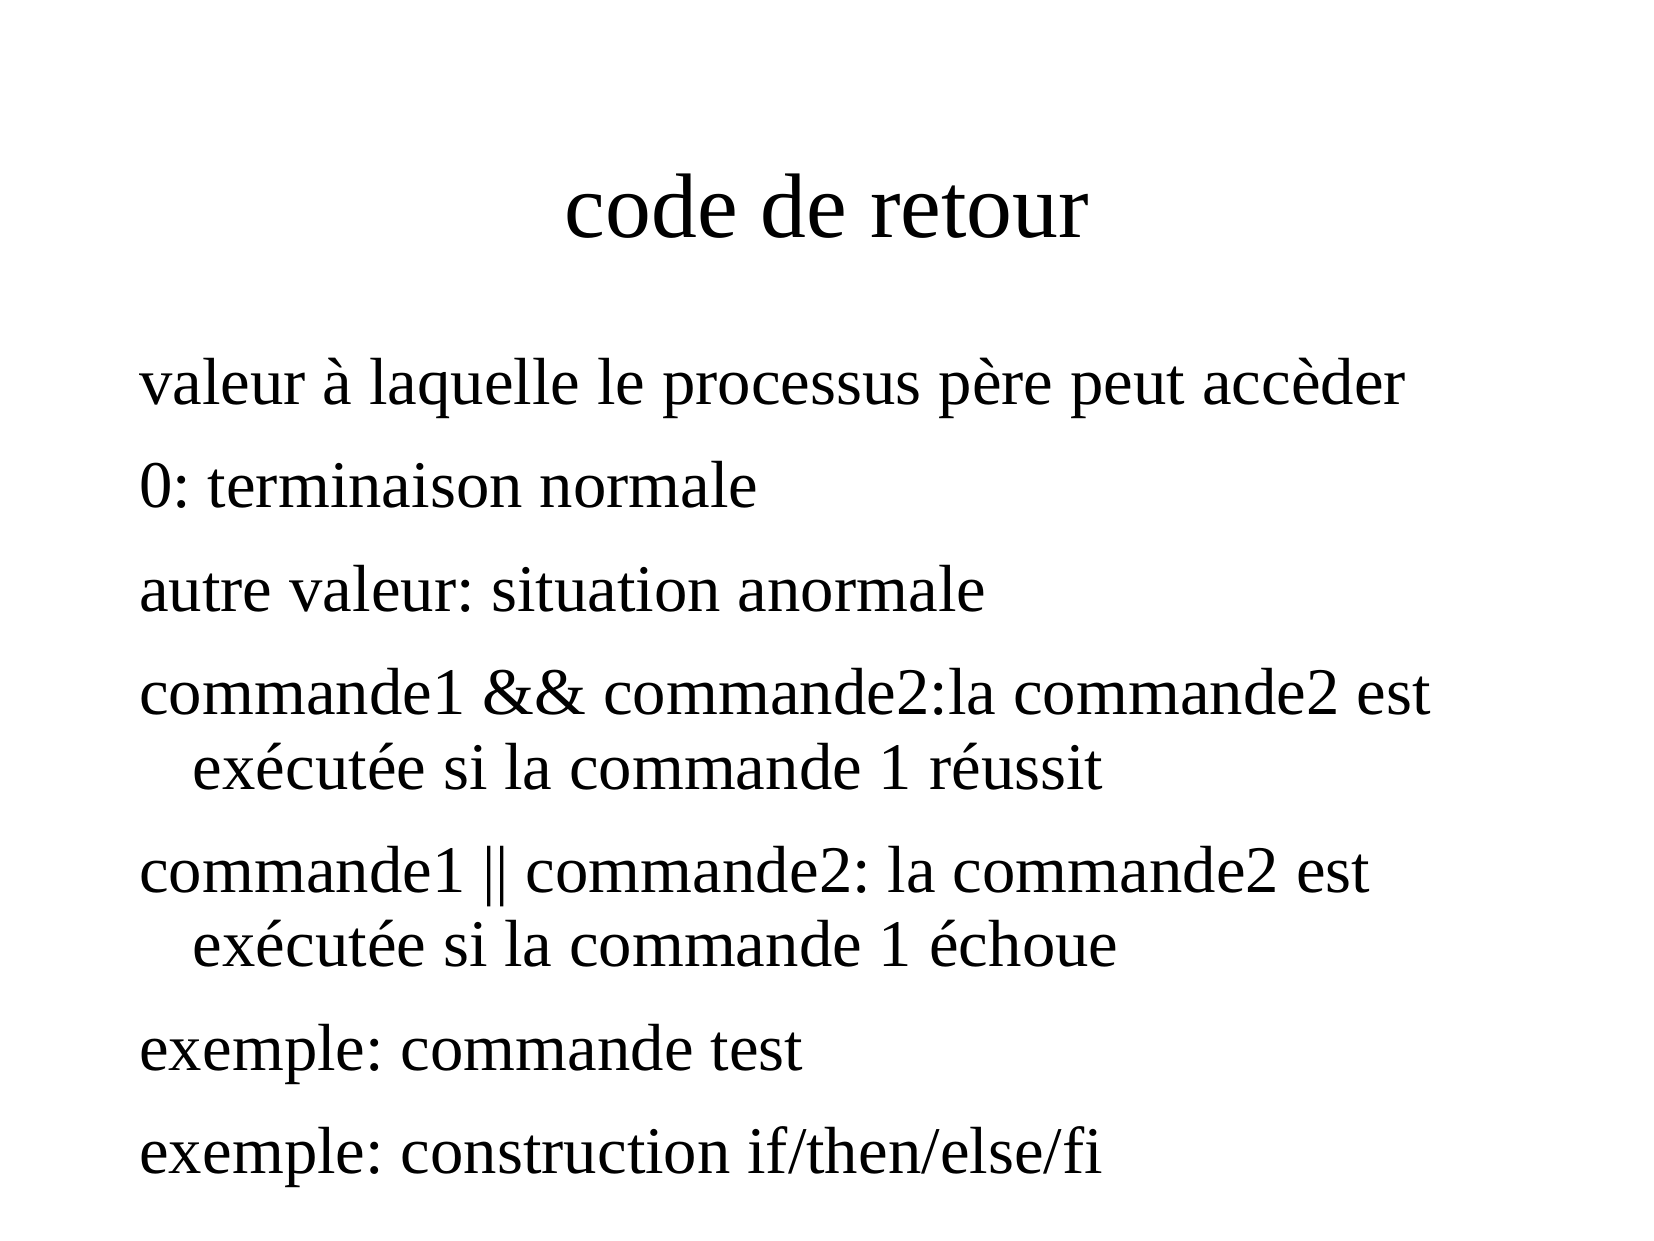

# code de retour
valeur à laquelle le processus père peut accèder
0: terminaison normale
autre valeur: situation anormale
commande1 && commande2:la commande2 est exécutée si la commande 1 réussit
commande1 || commande2: la commande2 est exécutée si la commande 1 échoue
exemple: commande test
exemple: construction if/then/else/fi